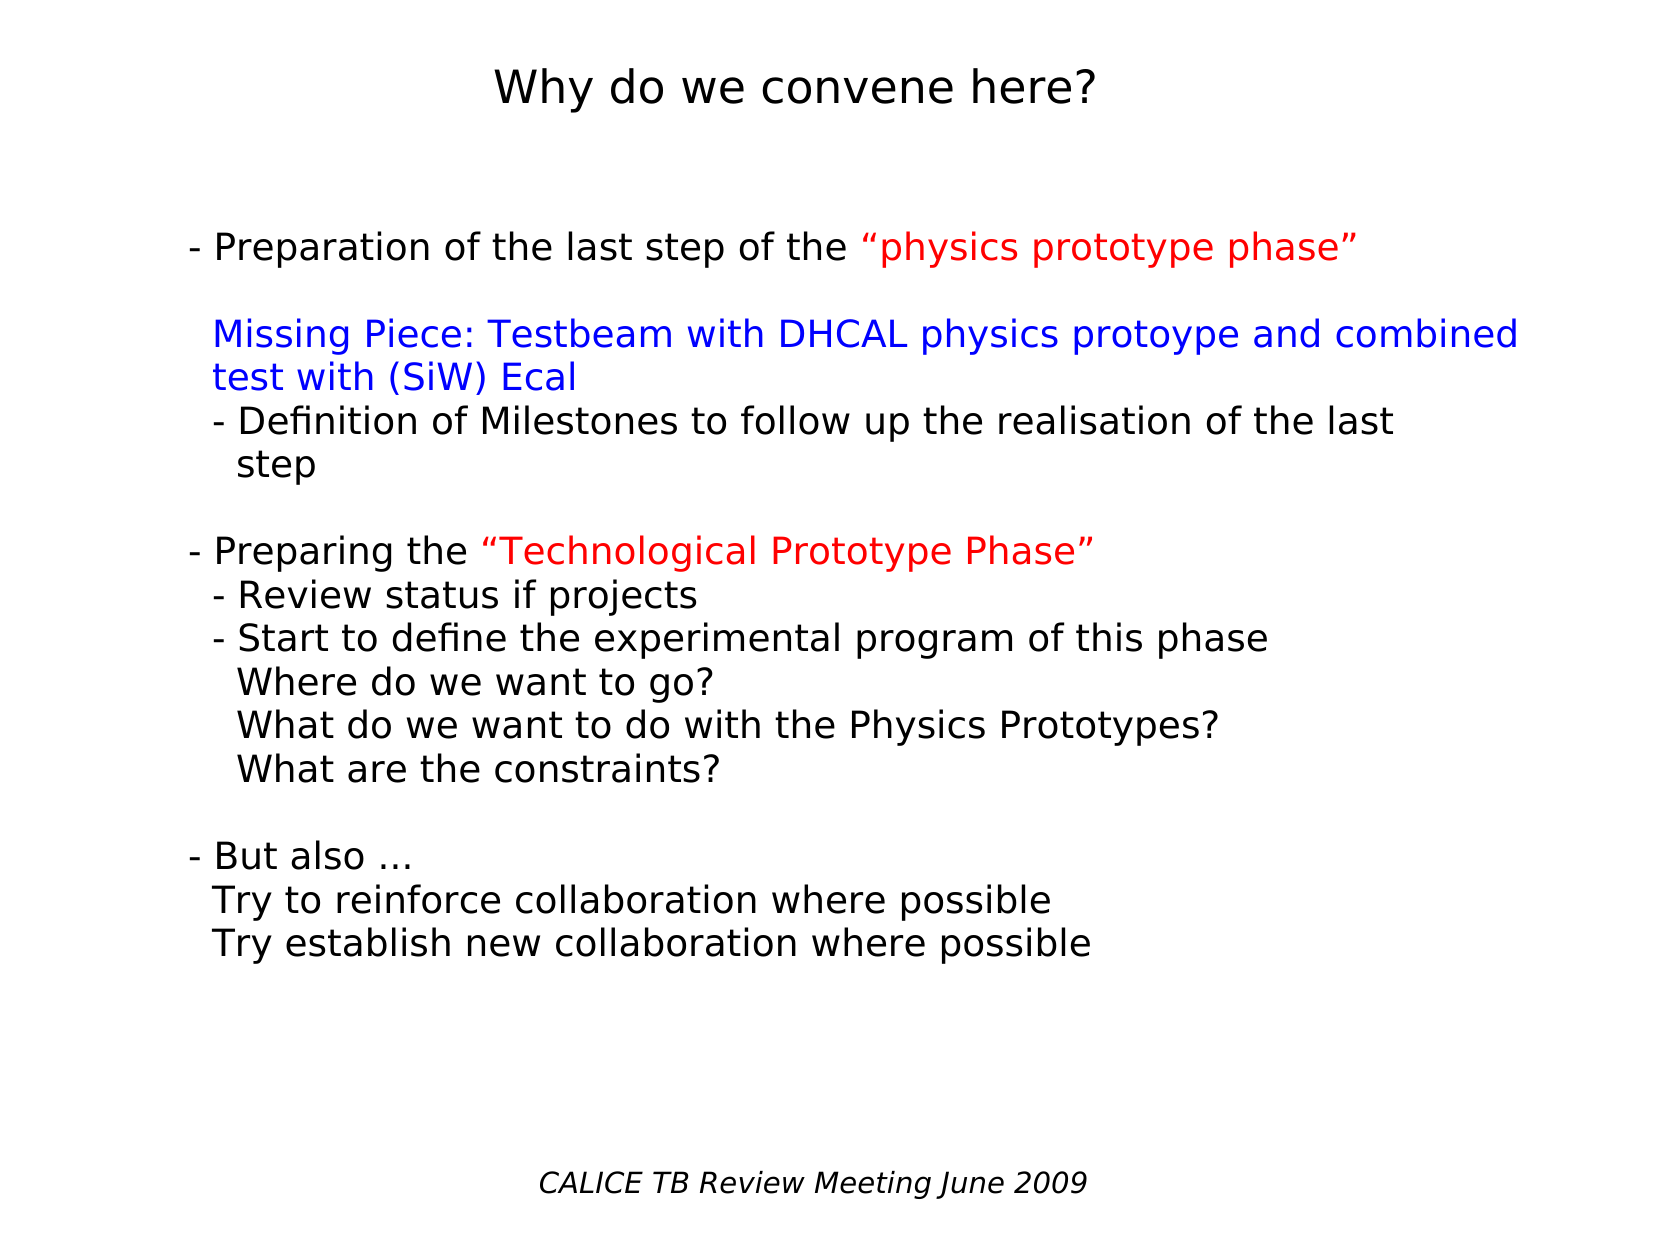

Why do we convene here?
- Preparation of the last step of the “physics prototype phase”
 Missing Piece: Testbeam with DHCAL physics protoype and combined
 test with (SiW) Ecal
 - Definition of Milestones to follow up the realisation of the last
 step
- Preparing the “Technological Prototype Phase”
 - Review status if projects
 - Start to define the experimental program of this phase
 Where do we want to go?
 What do we want to do with the Physics Prototypes?
 What are the constraints?
- But also ...
 Try to reinforce collaboration where possible
 Try establish new collaboration where possible